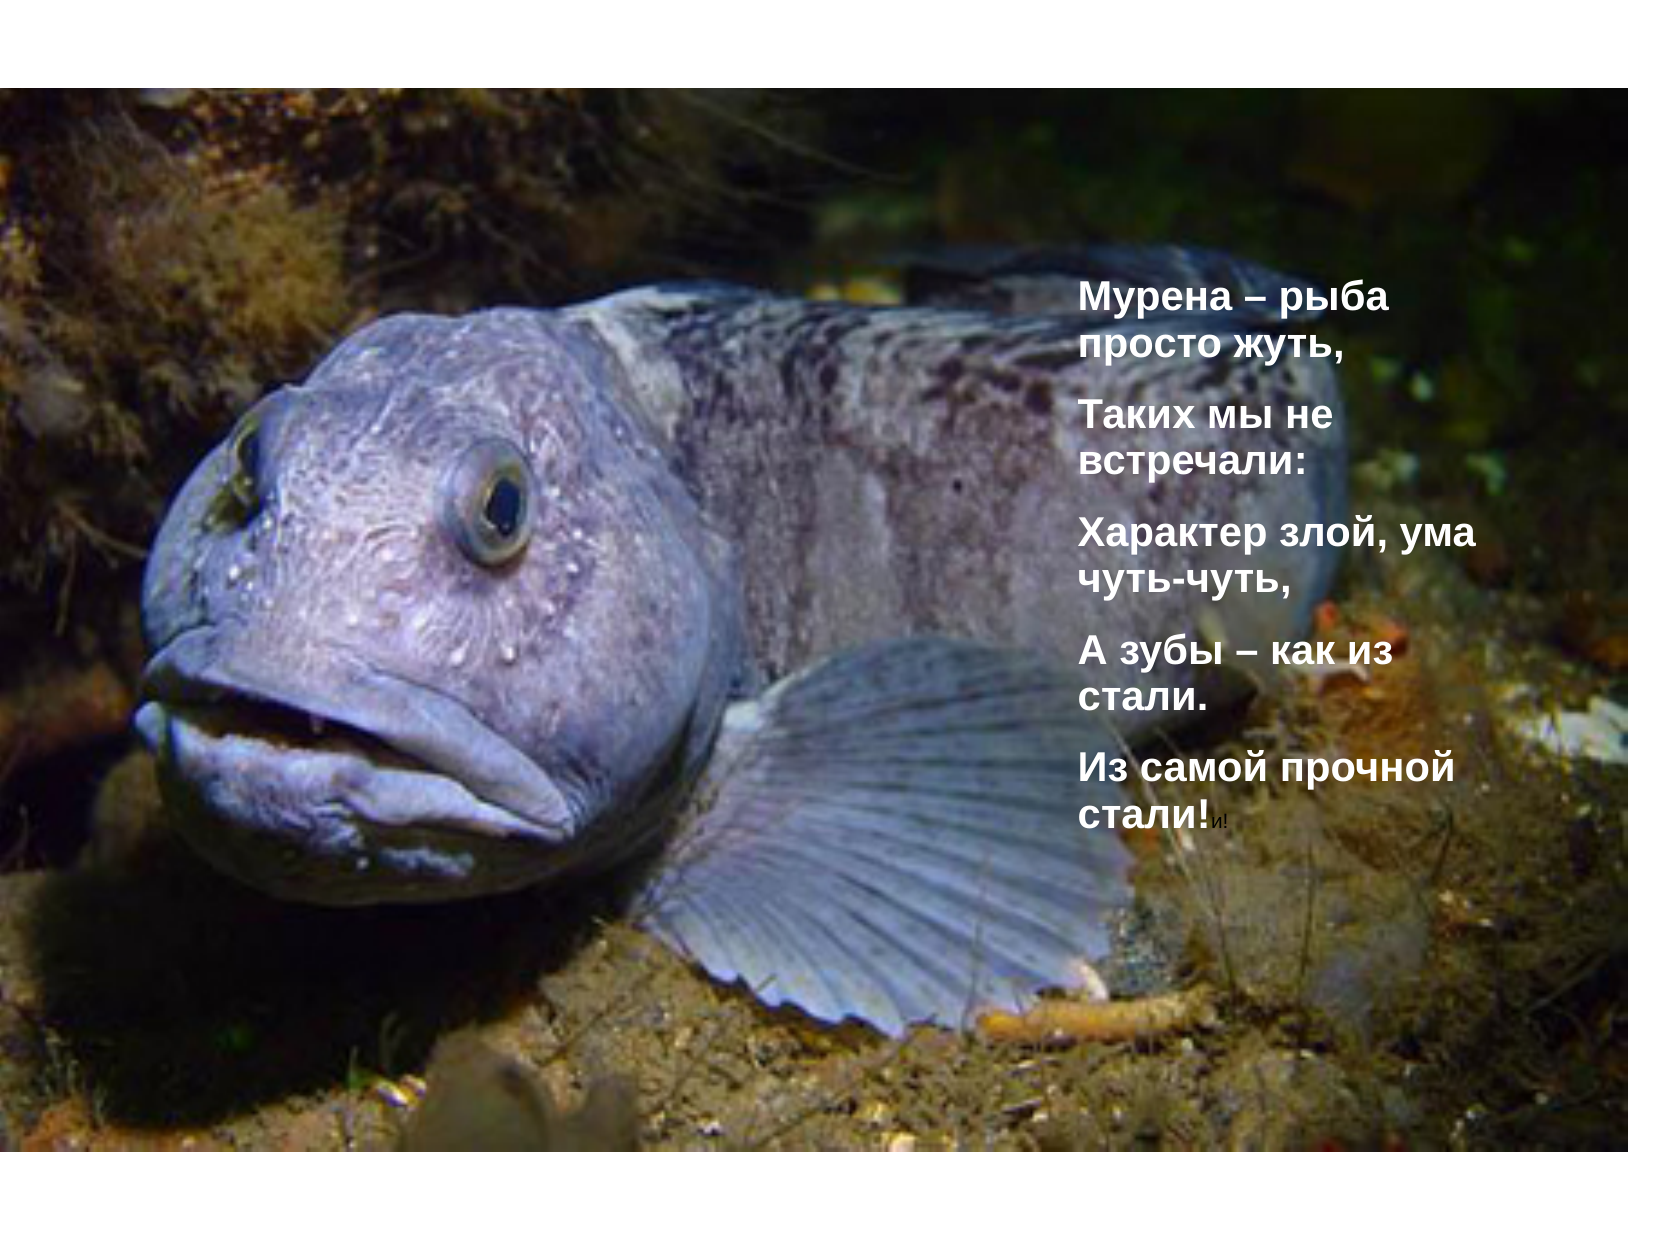

Мурена – рыба просто жуть,
Таких мы не встречали:
Характер злой, ума чуть-чуть,
А зубы – как из стали.
Из самой прочной стали!и!